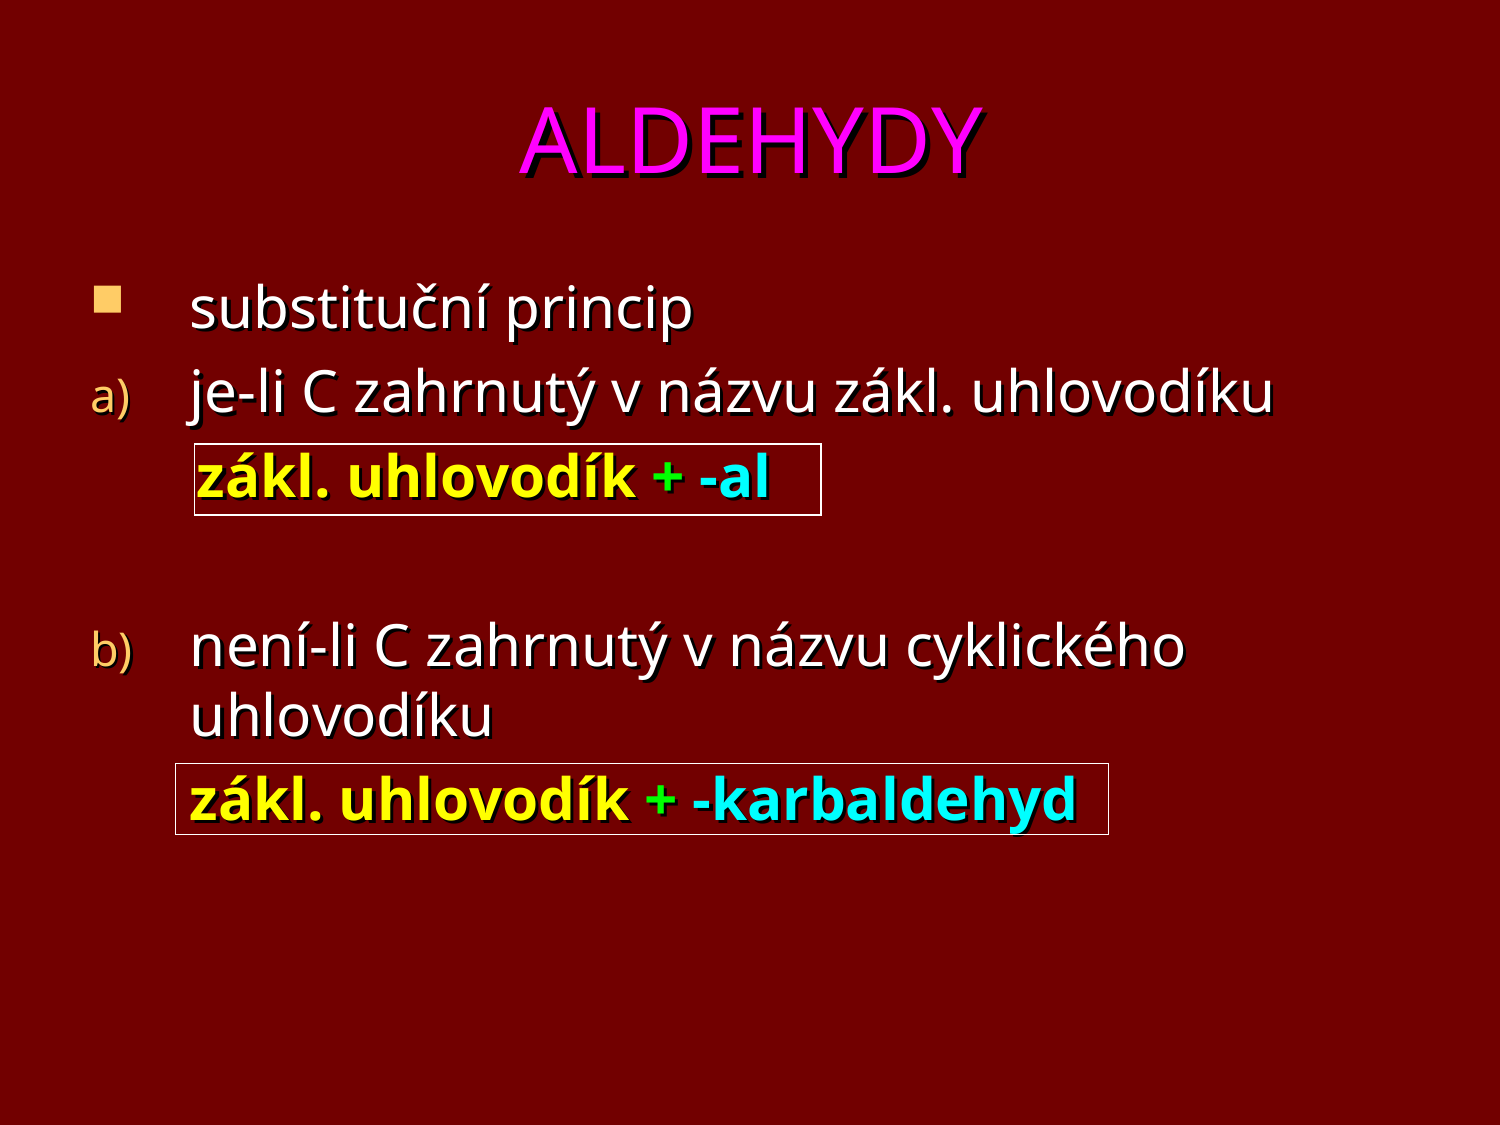

# ALDEHYDY
substituční princip
je-li C zahrnutý v názvu zákl. uhlovodíku
 zákl. uhlovodík + -al
není-li C zahrnutý v názvu cyklického uhlovodíku
 	zákl. uhlovodík + -karbaldehyd